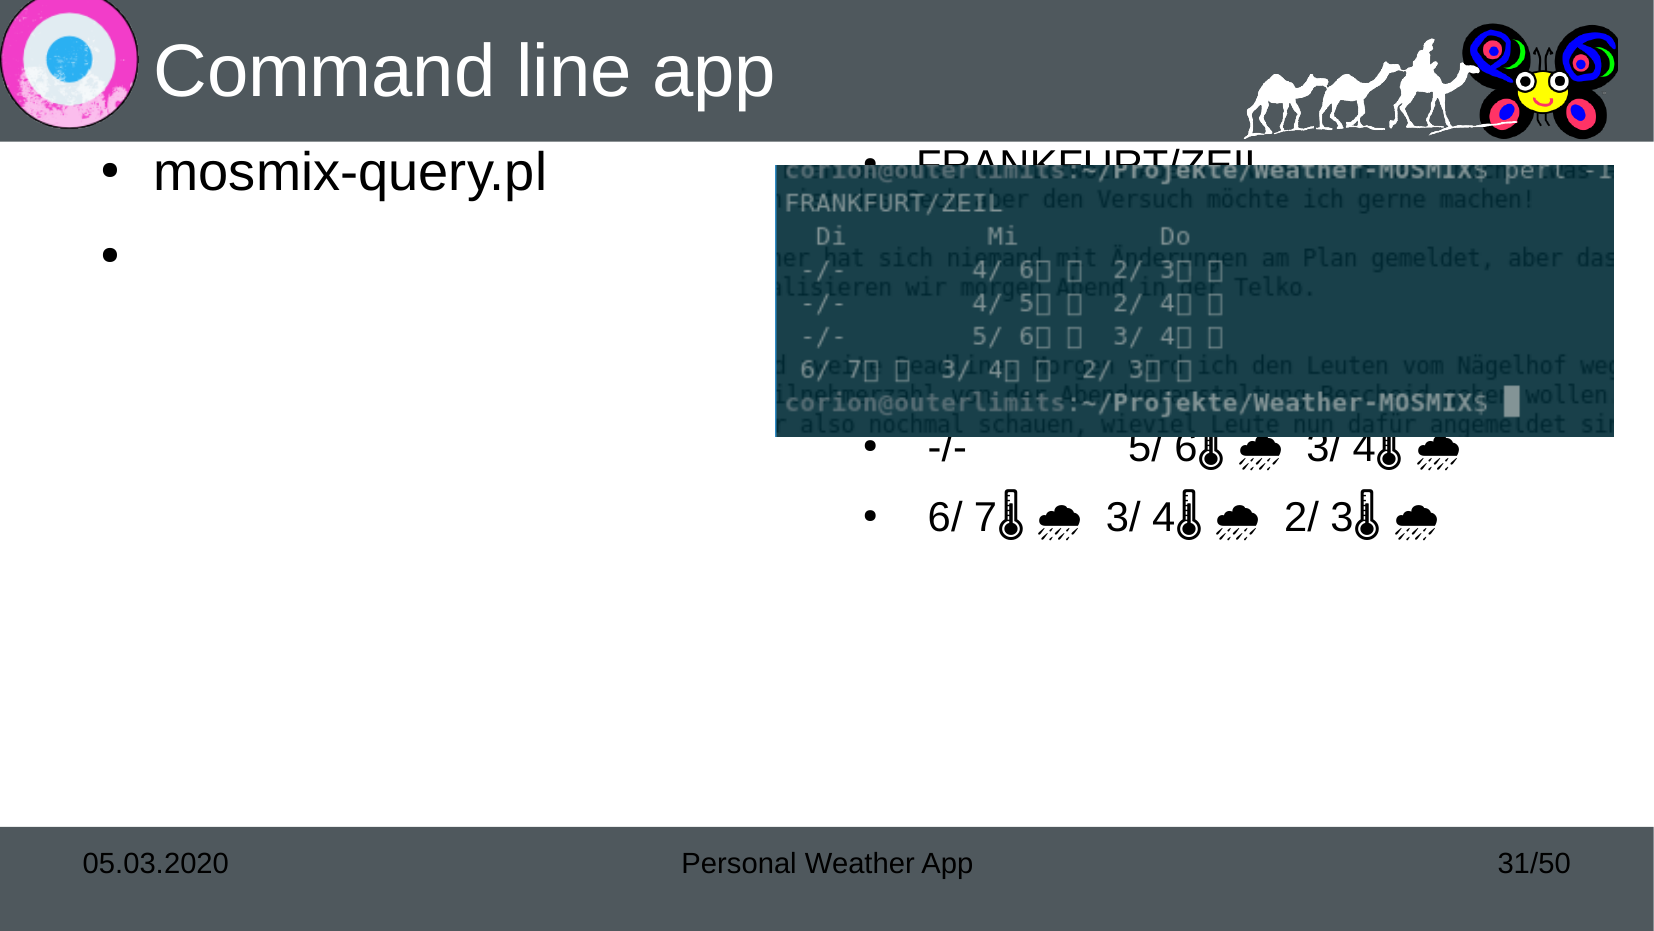

# Command line app
mosmix-query.pl
FRANKFURT/ZEIL
 Di Mi Do
 -/- 4/ 6🌡 🌧 2/ 3🌡 🌤
 -/- 4/ 5🌡 🌧 2/ 4🌡 🌤
 -/- 5/ 6🌡 🌧 3/ 4🌡 🌧
 6/ 7🌡 🌧 3/ 4🌡 🌧 2/ 3🌡 🌧
08. März 2019
31